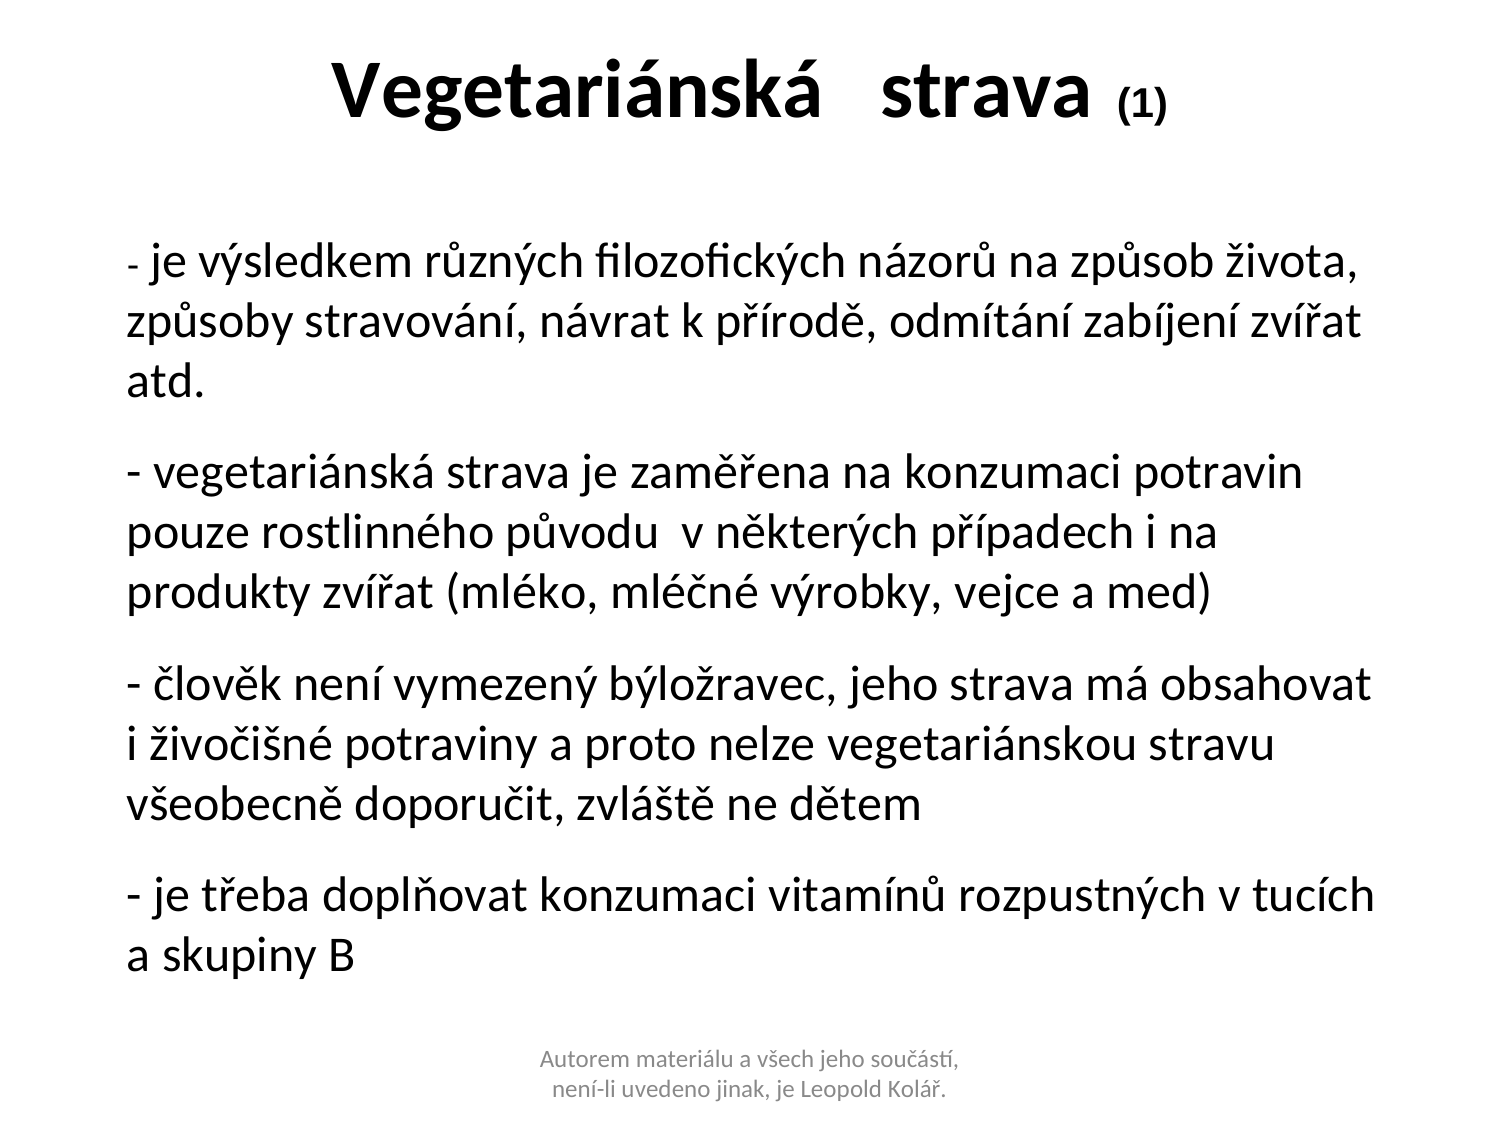

# Vegetariánská strava (1)
- je výsledkem různých filozofických názorů na způsob života, způsoby stravování, návrat k přírodě, odmítání zabíjení zvířat atd.
- vegetariánská strava je zaměřena na konzumaci potravin pouze rostlinného původu v některých případech i na produkty zvířat (mléko, mléčné výrobky, vejce a med)
- člověk není vymezený býložravec, jeho strava má obsahovat i živočišné potraviny a proto nelze vegetariánskou stravu všeobecně doporučit, zvláště ne dětem
- je třeba doplňovat konzumaci vitamínů rozpustných v tucích a skupiny B
Autorem materiálu a všech jeho součástí, není-li uvedeno jinak, je Leopold Kolář.